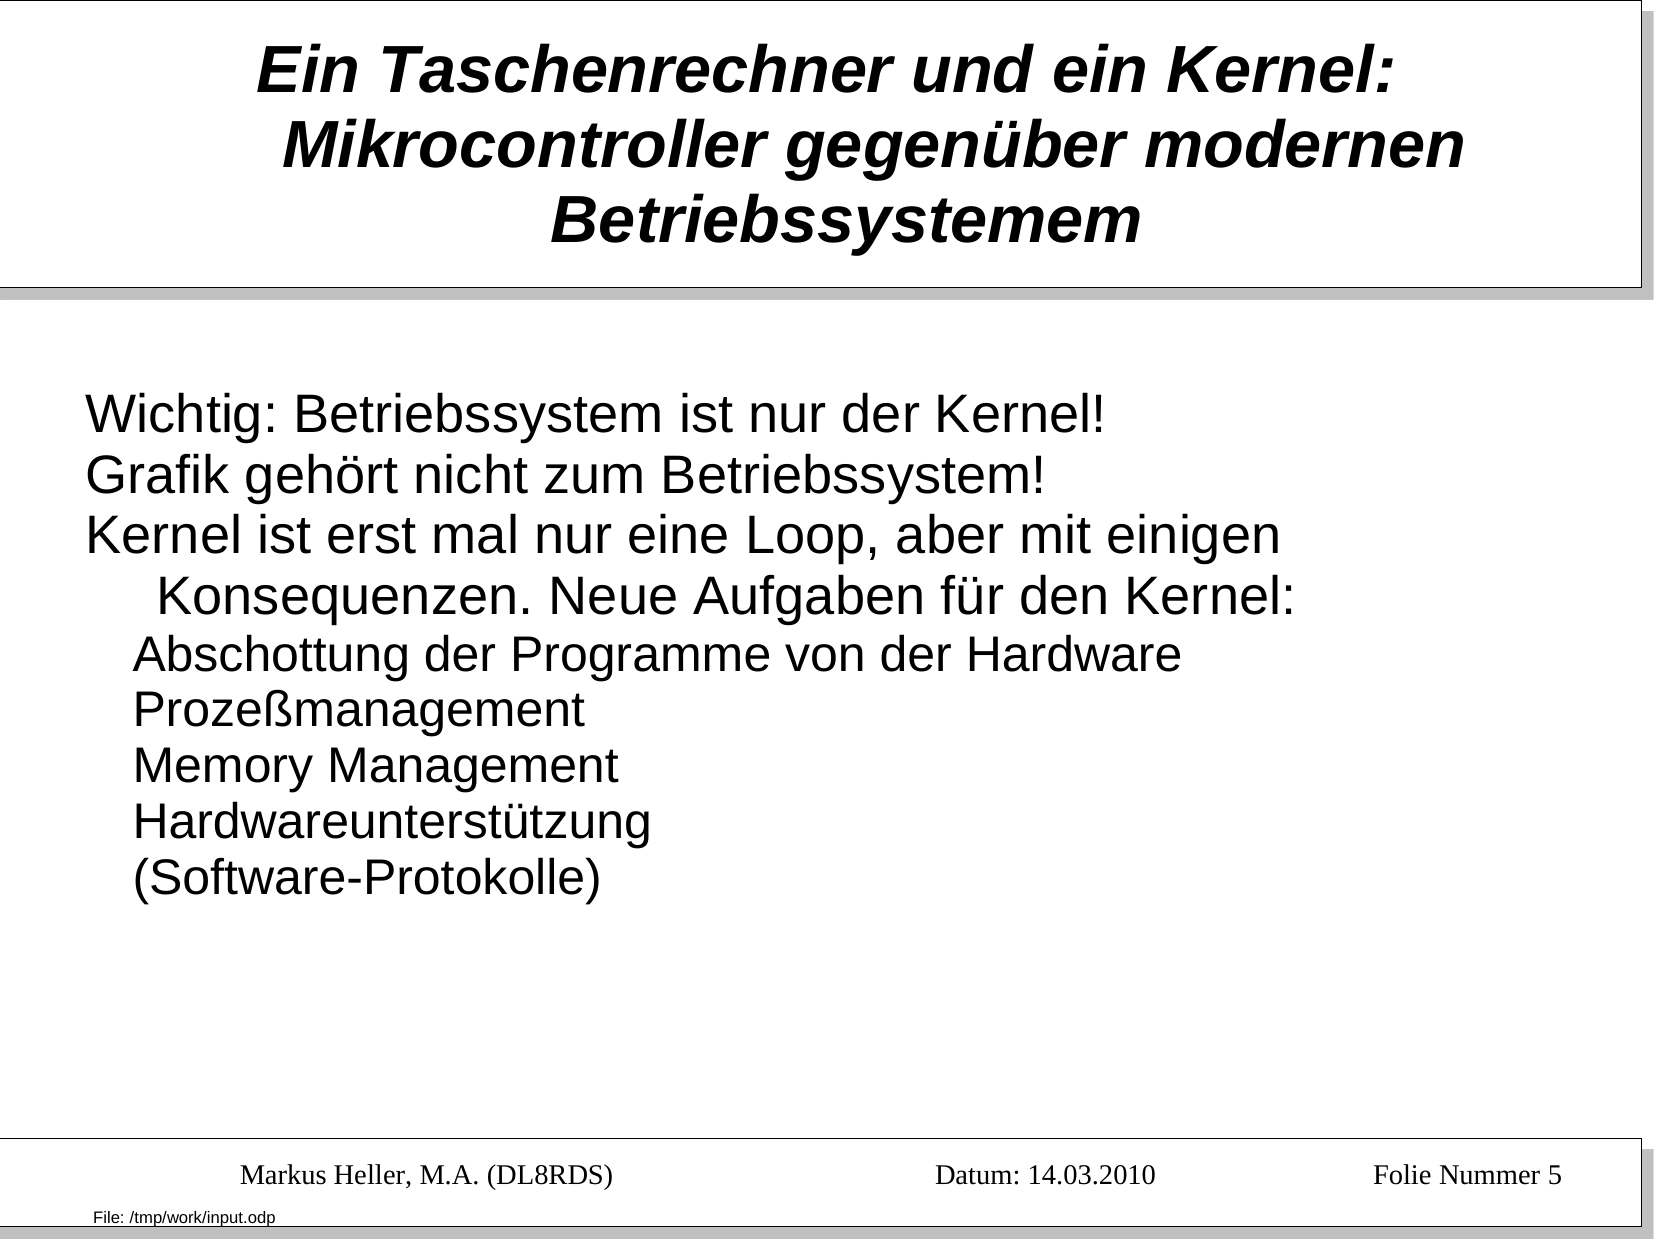

# Ein Taschenrechner und ein Kernel: Mikrocontroller gegenüber modernen Betriebssystemem
Wichtig: Betriebssystem ist nur der Kernel!
Grafik gehört nicht zum Betriebssystem!
Kernel ist erst mal nur eine Loop, aber mit einigen Konsequenzen. Neue Aufgaben für den Kernel:
Abschottung der Programme von der Hardware
Prozeßmanagement
Memory Management
Hardwareunterstützung
(Software-Protokolle)